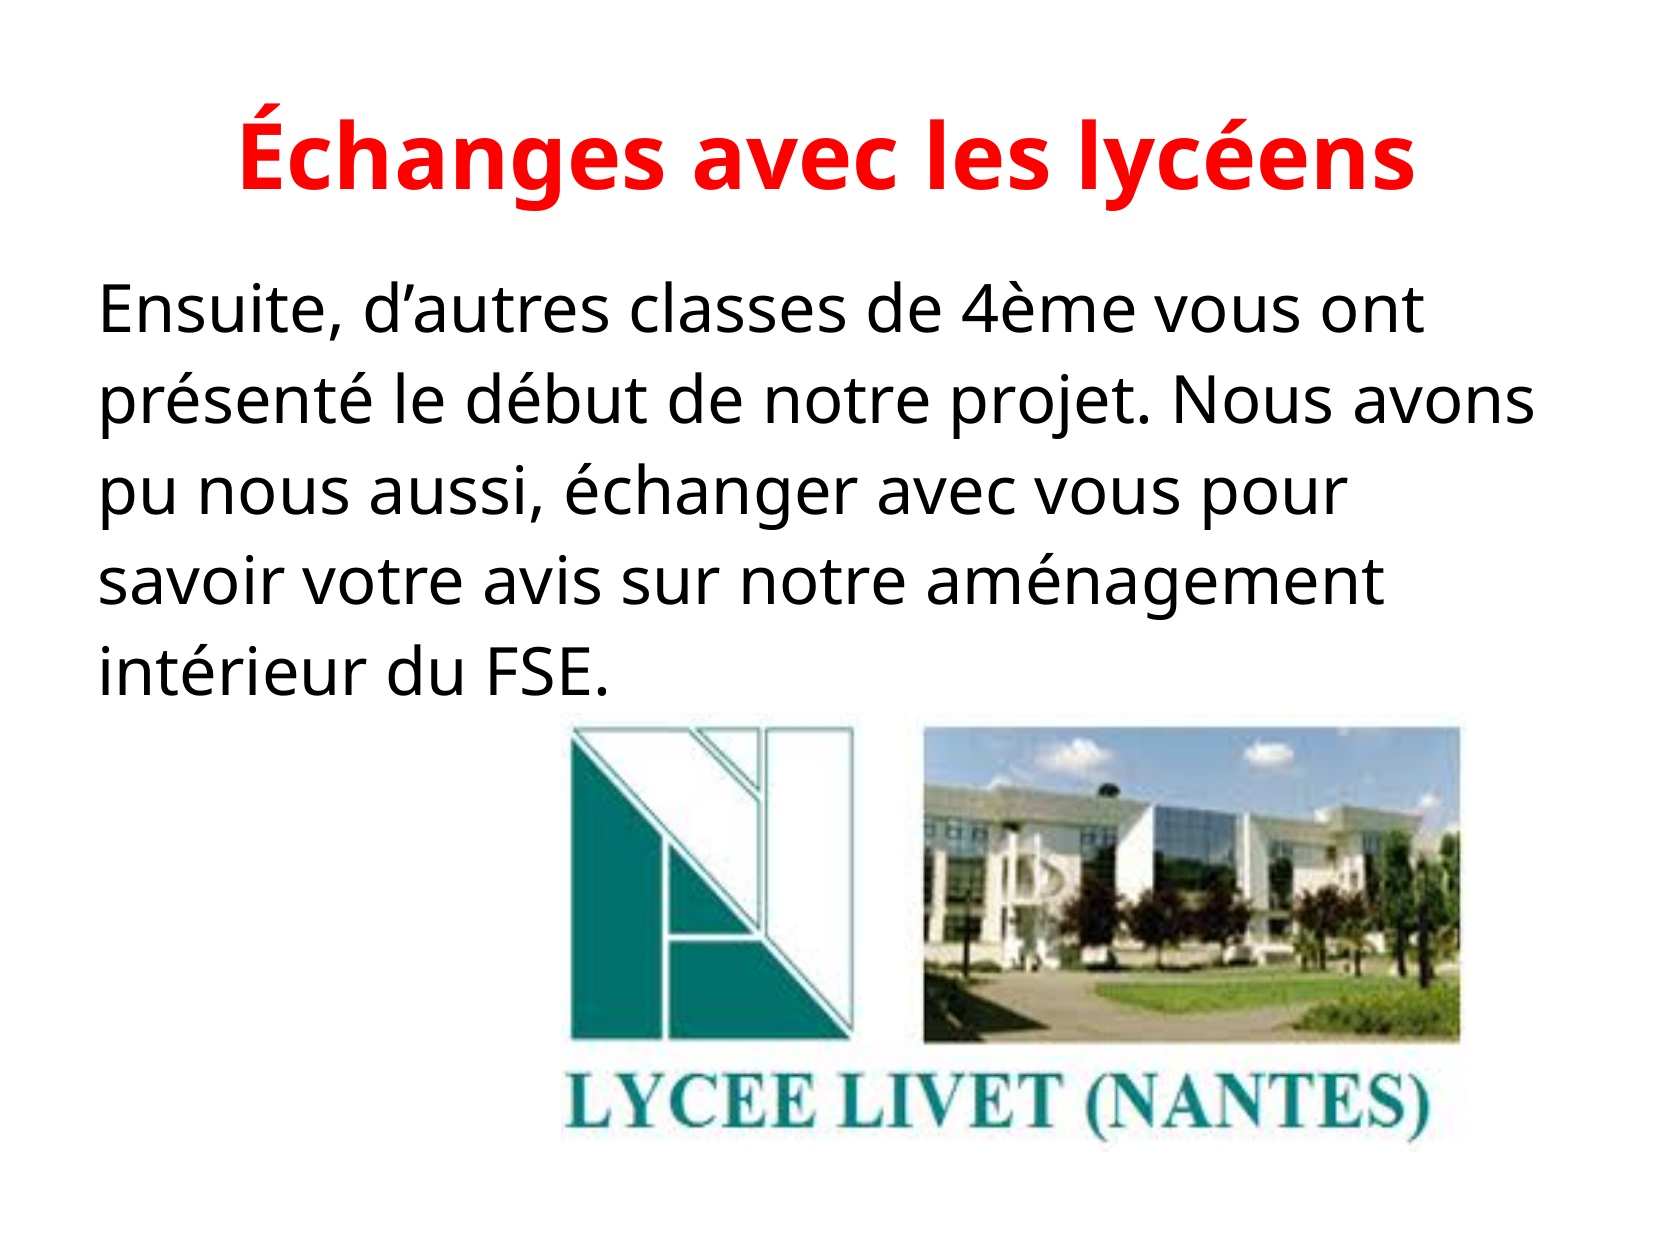

# Échanges avec les lycéens
Ensuite, d’autres classes de 4ème vous ont présenté le début de notre projet. Nous avons pu nous aussi, échanger avec vous pour savoir votre avis sur notre aménagement intérieur du FSE.